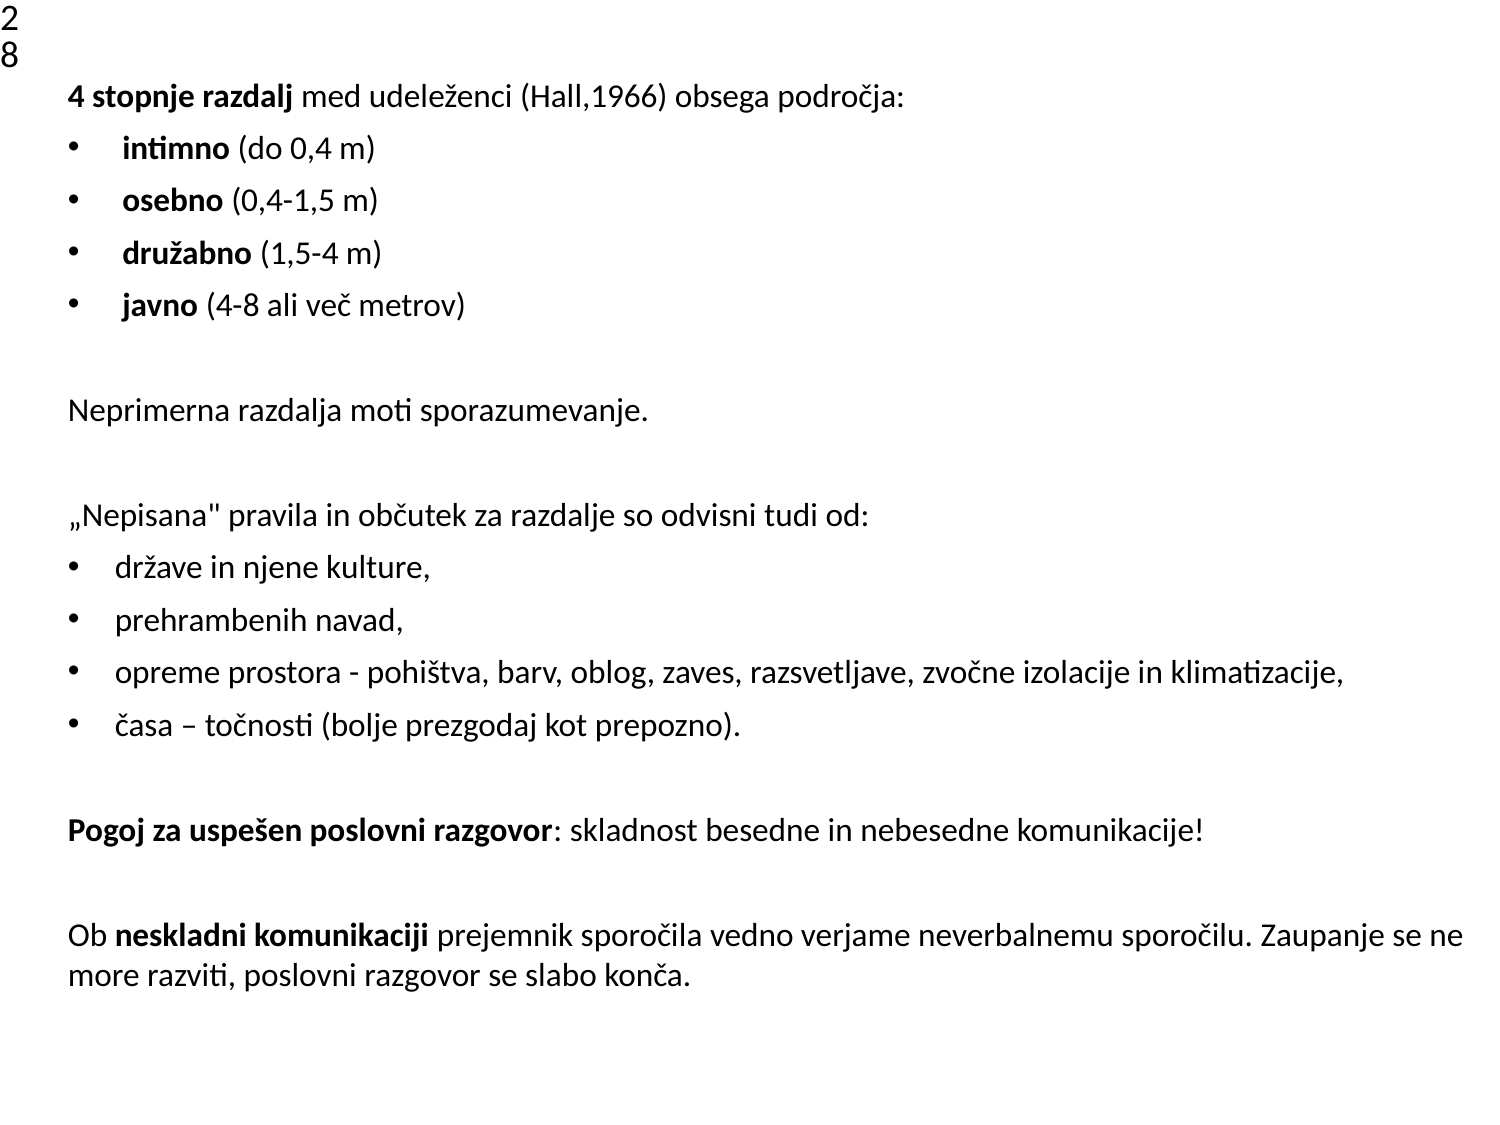

4 stopnje razdalj med udeleženci (Hall,1966) obsega področja:
 intimno (do 0,4 m)
 osebno (0,4-1,5 m)
 družabno (1,5-4 m)
 javno (4-8 ali več metrov)
Neprimerna razdalja moti sporazumevanje.
„Nepisana" pravila in občutek za razdalje so odvisni tudi od:
države in njene kulture,
prehrambenih navad,
opreme prostora - pohištva, barv, oblog, zaves, razsvetljave, zvočne izolacije in klimatizacije,
časa – točnosti (bolje prezgodaj kot prepozno).
Pogoj za uspešen poslovni razgovor: skladnost besedne in nebesedne komunikacije!
Ob neskladni komunikaciji prejemnik sporočila vedno verjame neverbalnemu sporočilu. Zaupanje se ne more razviti, poslovni razgovor se slabo konča.